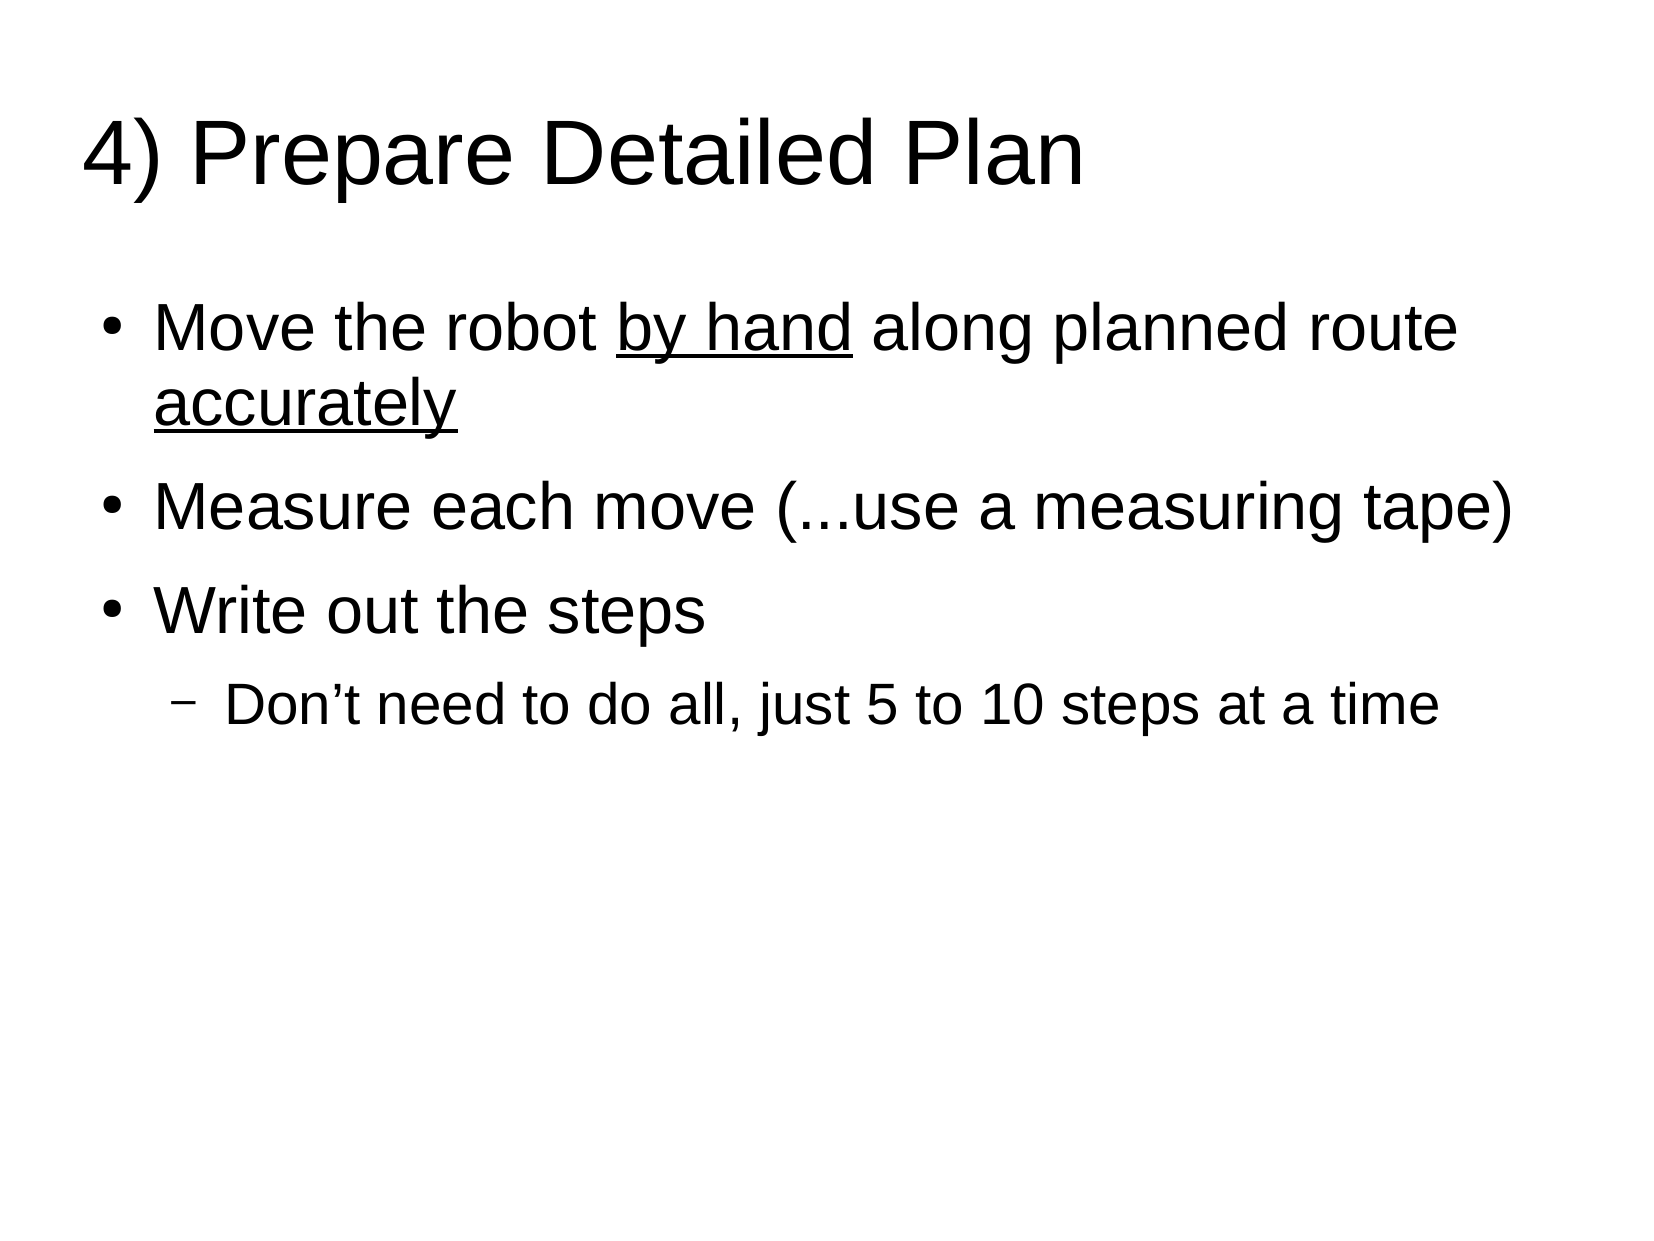

# 4) Prepare Detailed Plan
Move the robot by hand along planned route accurately
Measure each move (...use a measuring tape)
Write out the steps
Don’t need to do all, just 5 to 10 steps at a time